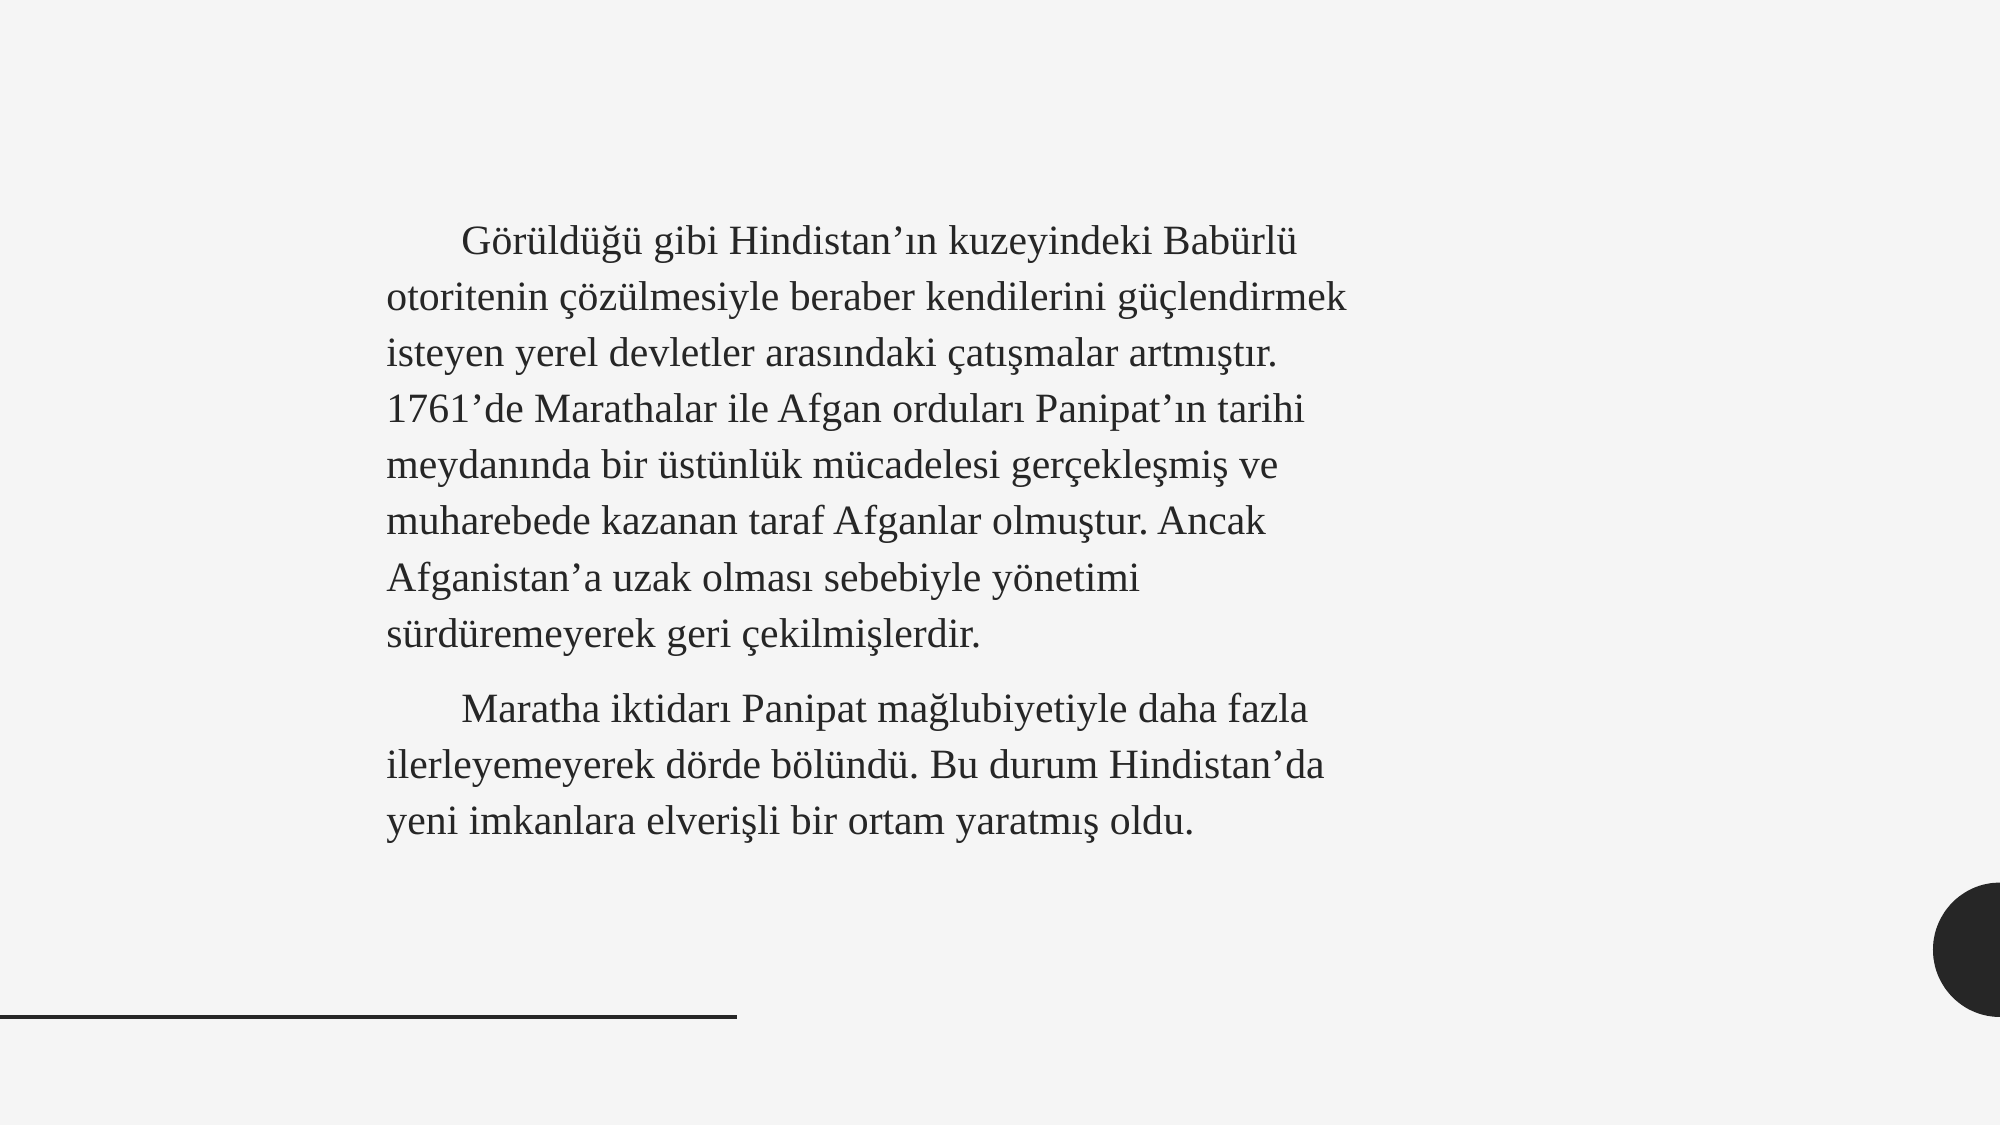

# Görüldüğü gibi Hindistan’ın kuzeyindeki Babürlü otoritenin çözülmesiyle beraber kendilerini güçlendirmek isteyen yerel devletler arasındaki çatışmalar artmıştır. 1761’de Marathalar ile Afgan orduları Panipat’ın tarihi meydanında bir üstünlük mücadelesi gerçekleşmiş ve muharebede kazanan taraf Afganlar olmuştur. Ancak Afganistan’a uzak olması sebebiyle yönetimi sürdüremeyerek geri çekilmişlerdir.
	Maratha iktidarı Panipat mağlubiyetiyle daha fazla ilerleyemeyerek dörde bölündü. Bu durum Hindistan’da yeni imkanlara elverişli bir ortam yaratmış oldu.